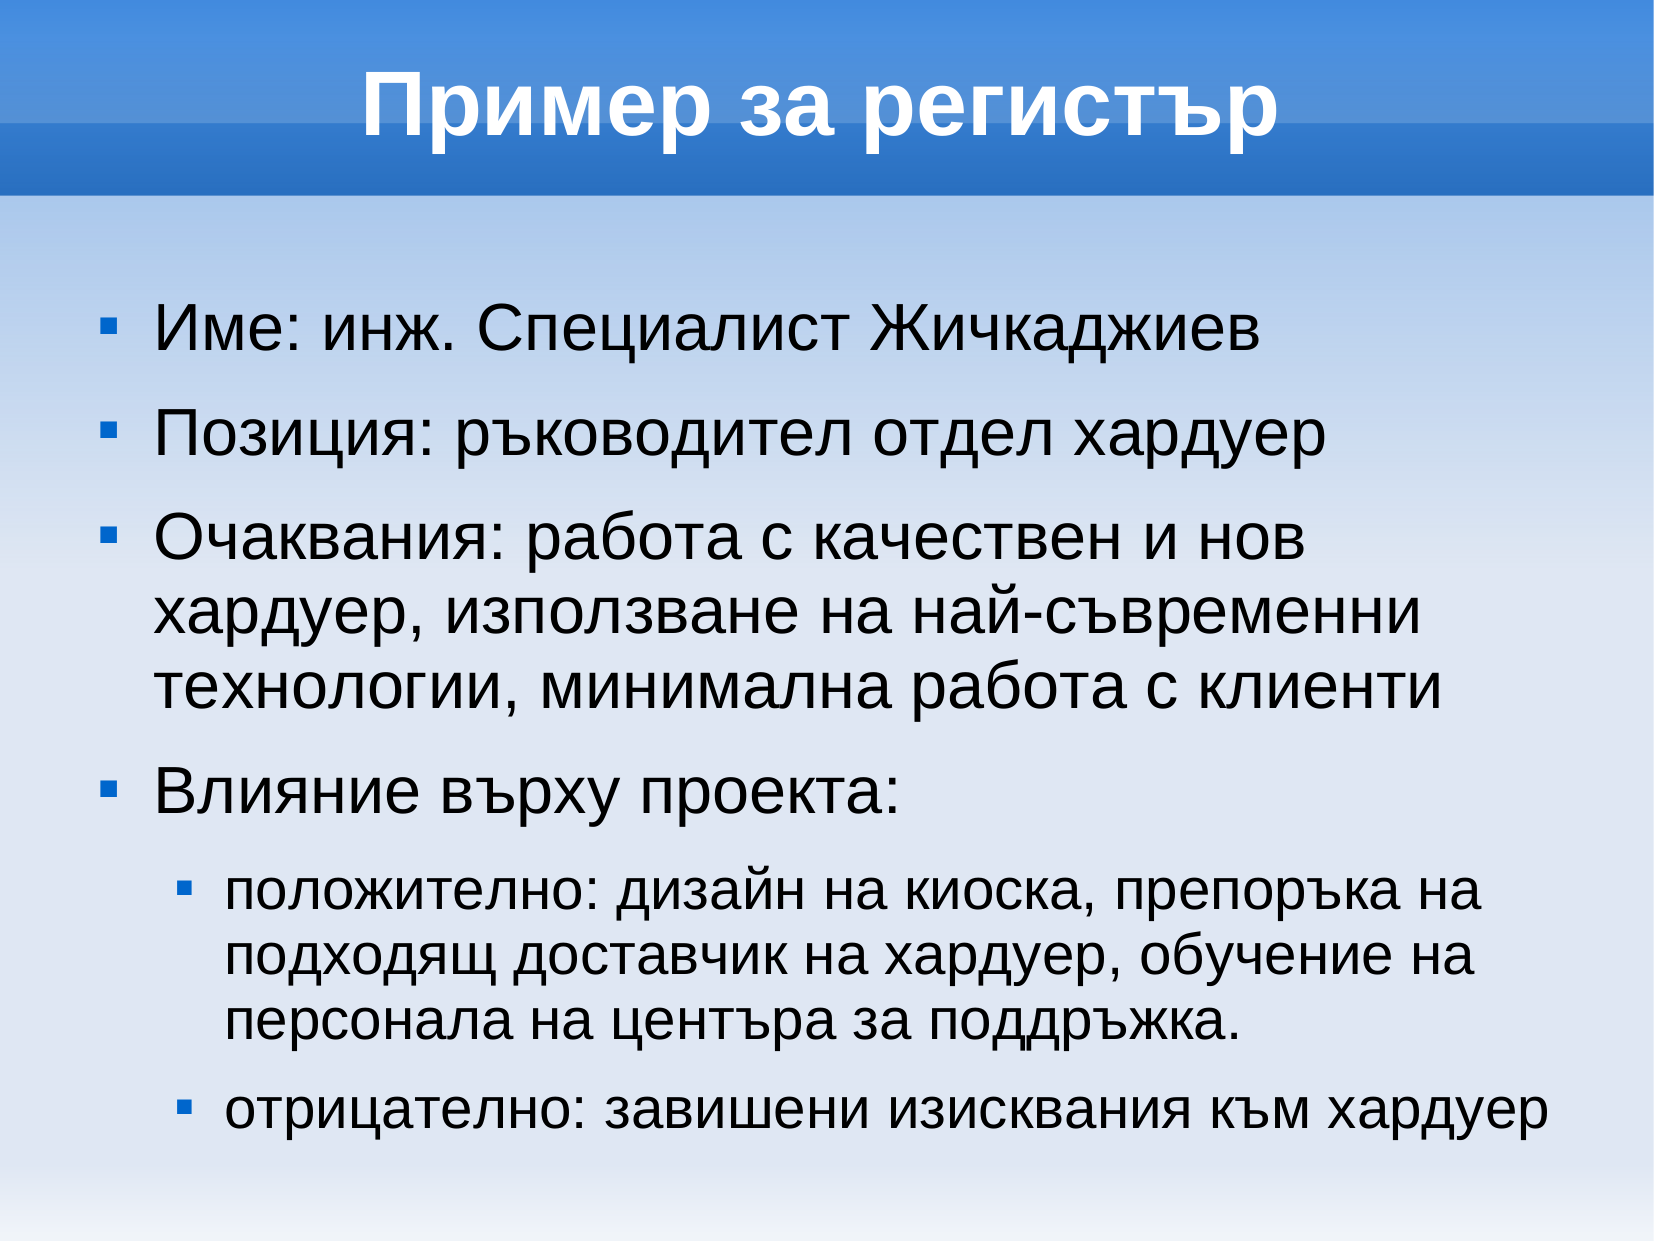

# Пример за регистър
Име: инж. Специалист Жичкаджиев
Позиция: ръководител отдел хардуер
Очаквания: работа с качествен и нов хардуер, използване на най-съвременни технологии, минимална работа с клиенти
Влияние върху проекта:
положително: дизайн на киоска, препоръка на подходящ доставчик на хардуер, обучение на персонала на центъра за поддръжка.
отрицателно: завишени изисквания към хардуер